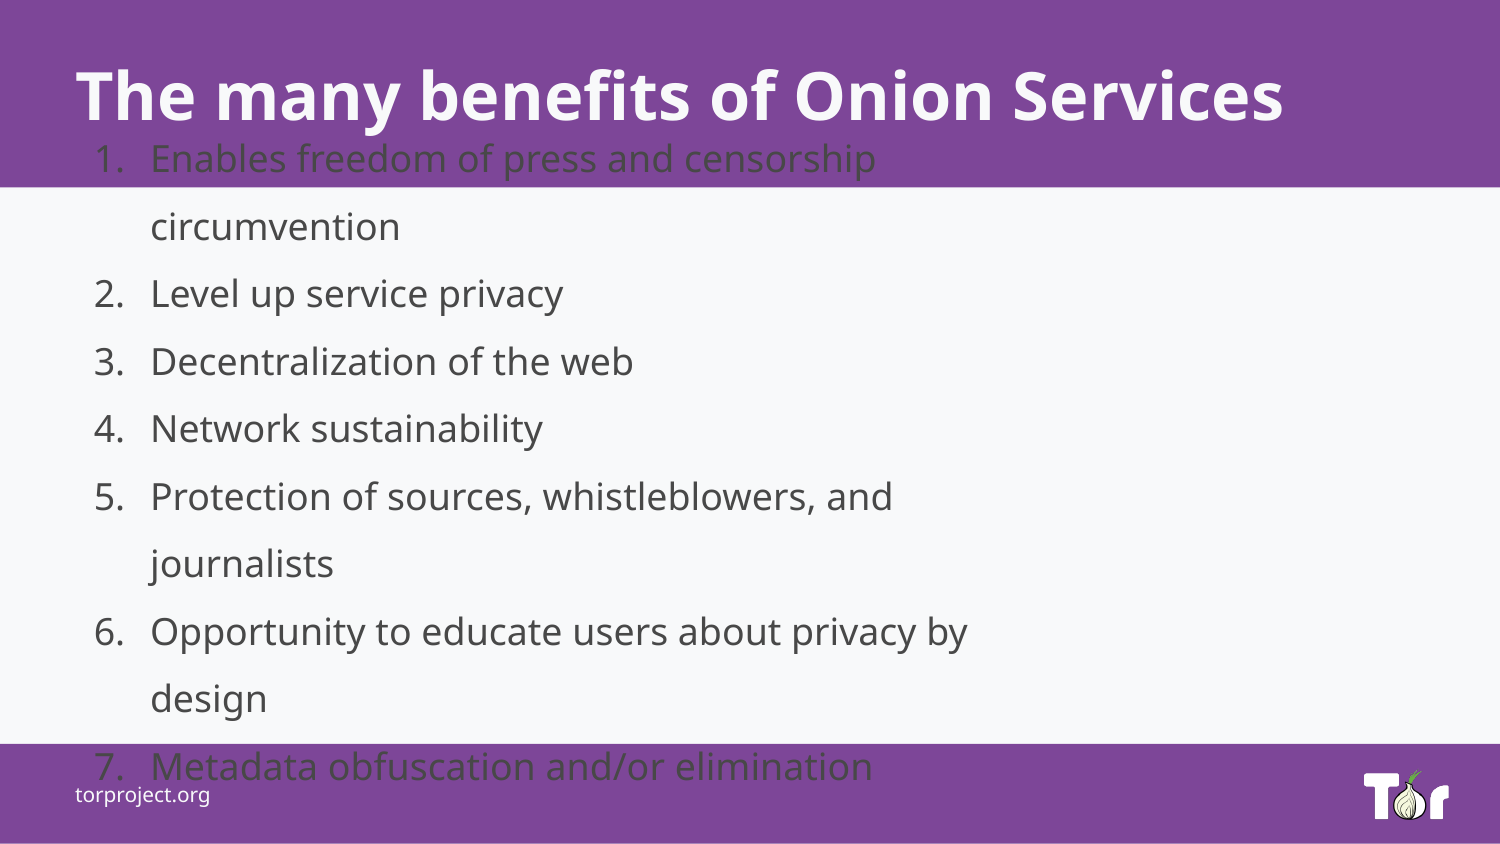

The many benefits of Onion Services
# Enables freedom of press and censorship circumvention
Level up service privacy
Decentralization of the web
Network sustainability
Protection of sources, whistleblowers, and journalists
Opportunity to educate users about privacy by design
Metadata obfuscation and/or elimination